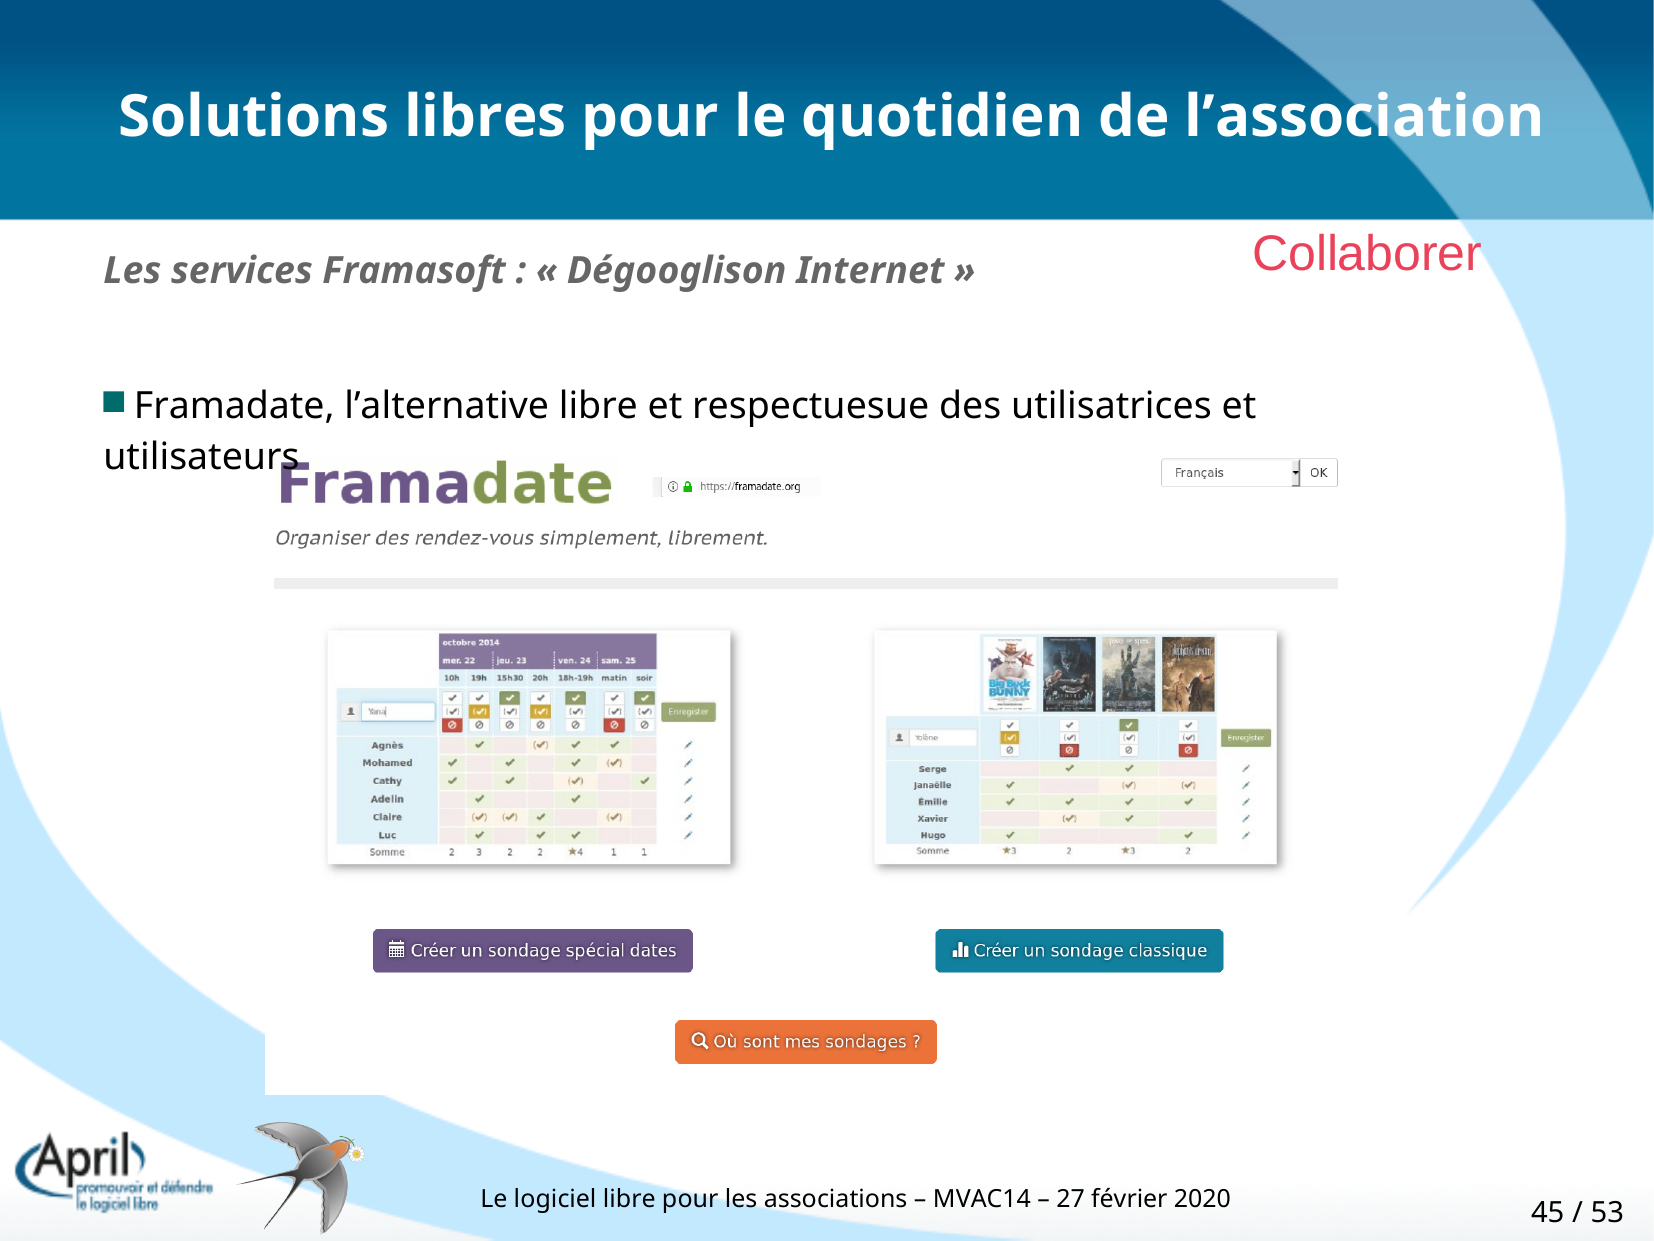

Solutions libres pour le quotidien de l’association
Collaborer
Les services Framasoft : « Dégooglison Internet »
 Framadate, l’alternative libre et respectuesue des utilisatrices et utilisateurs
45
POSS 2018